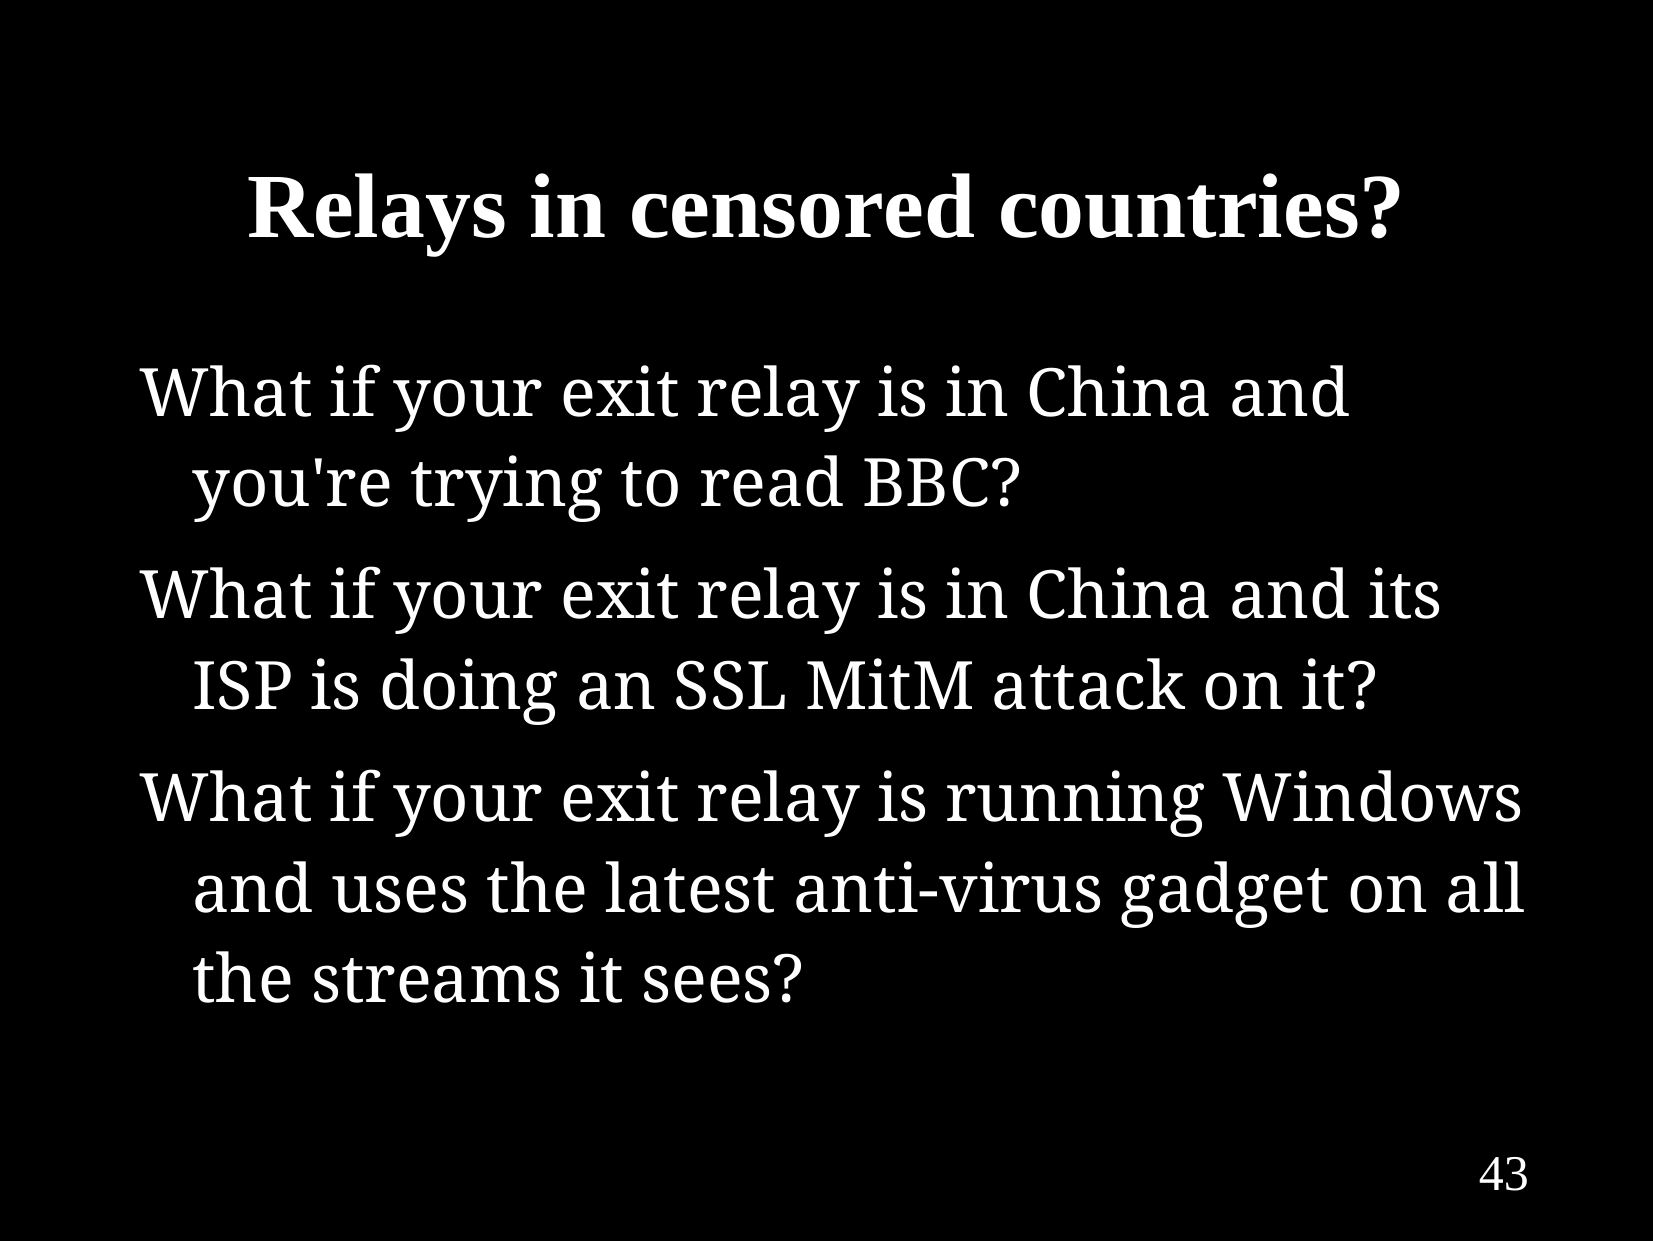

# Relays in censored countries?
What if your exit relay is in China and you're trying to read BBC?
What if your exit relay is in China and its ISP is doing an SSL MitM attack on it?
What if your exit relay is running Windows and uses the latest anti-virus gadget on all the streams it sees?